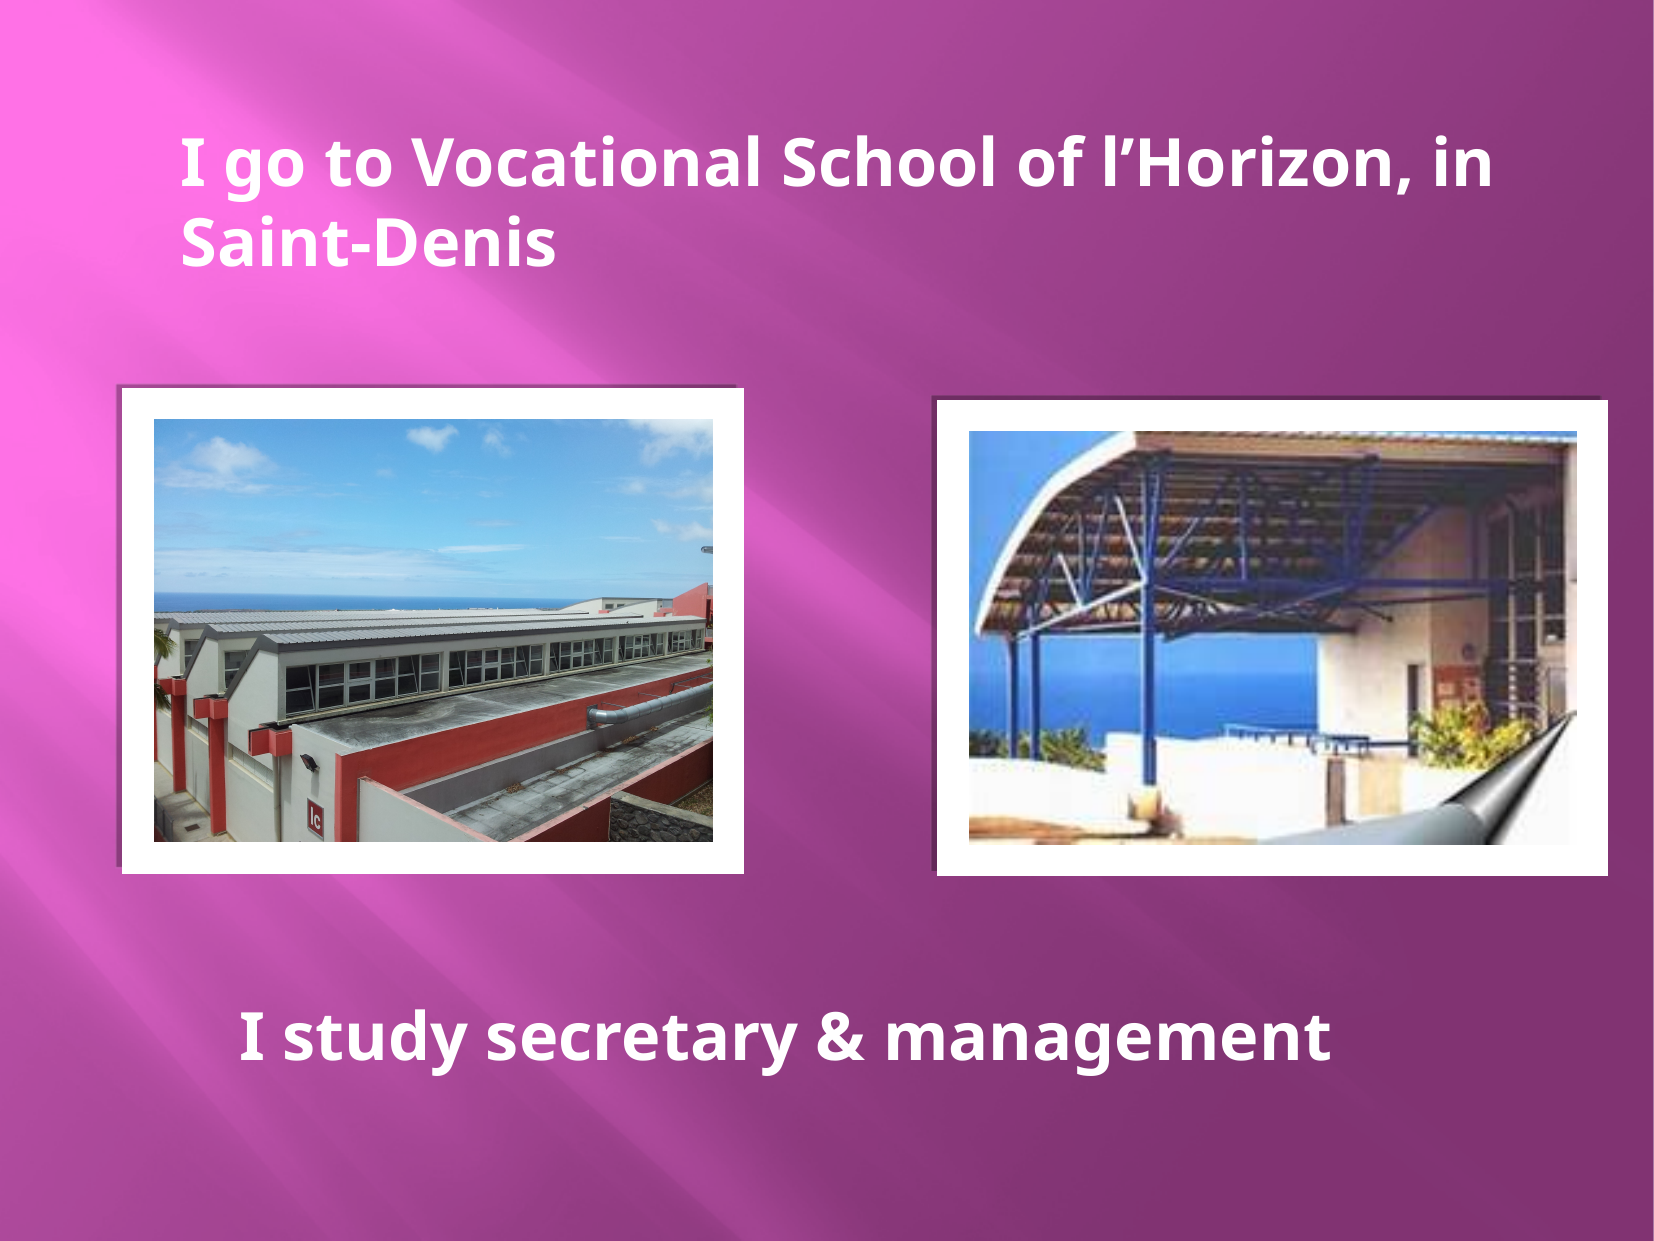

I go to Vocational School of l’Horizon, in Saint-Denis
I study secretary & management